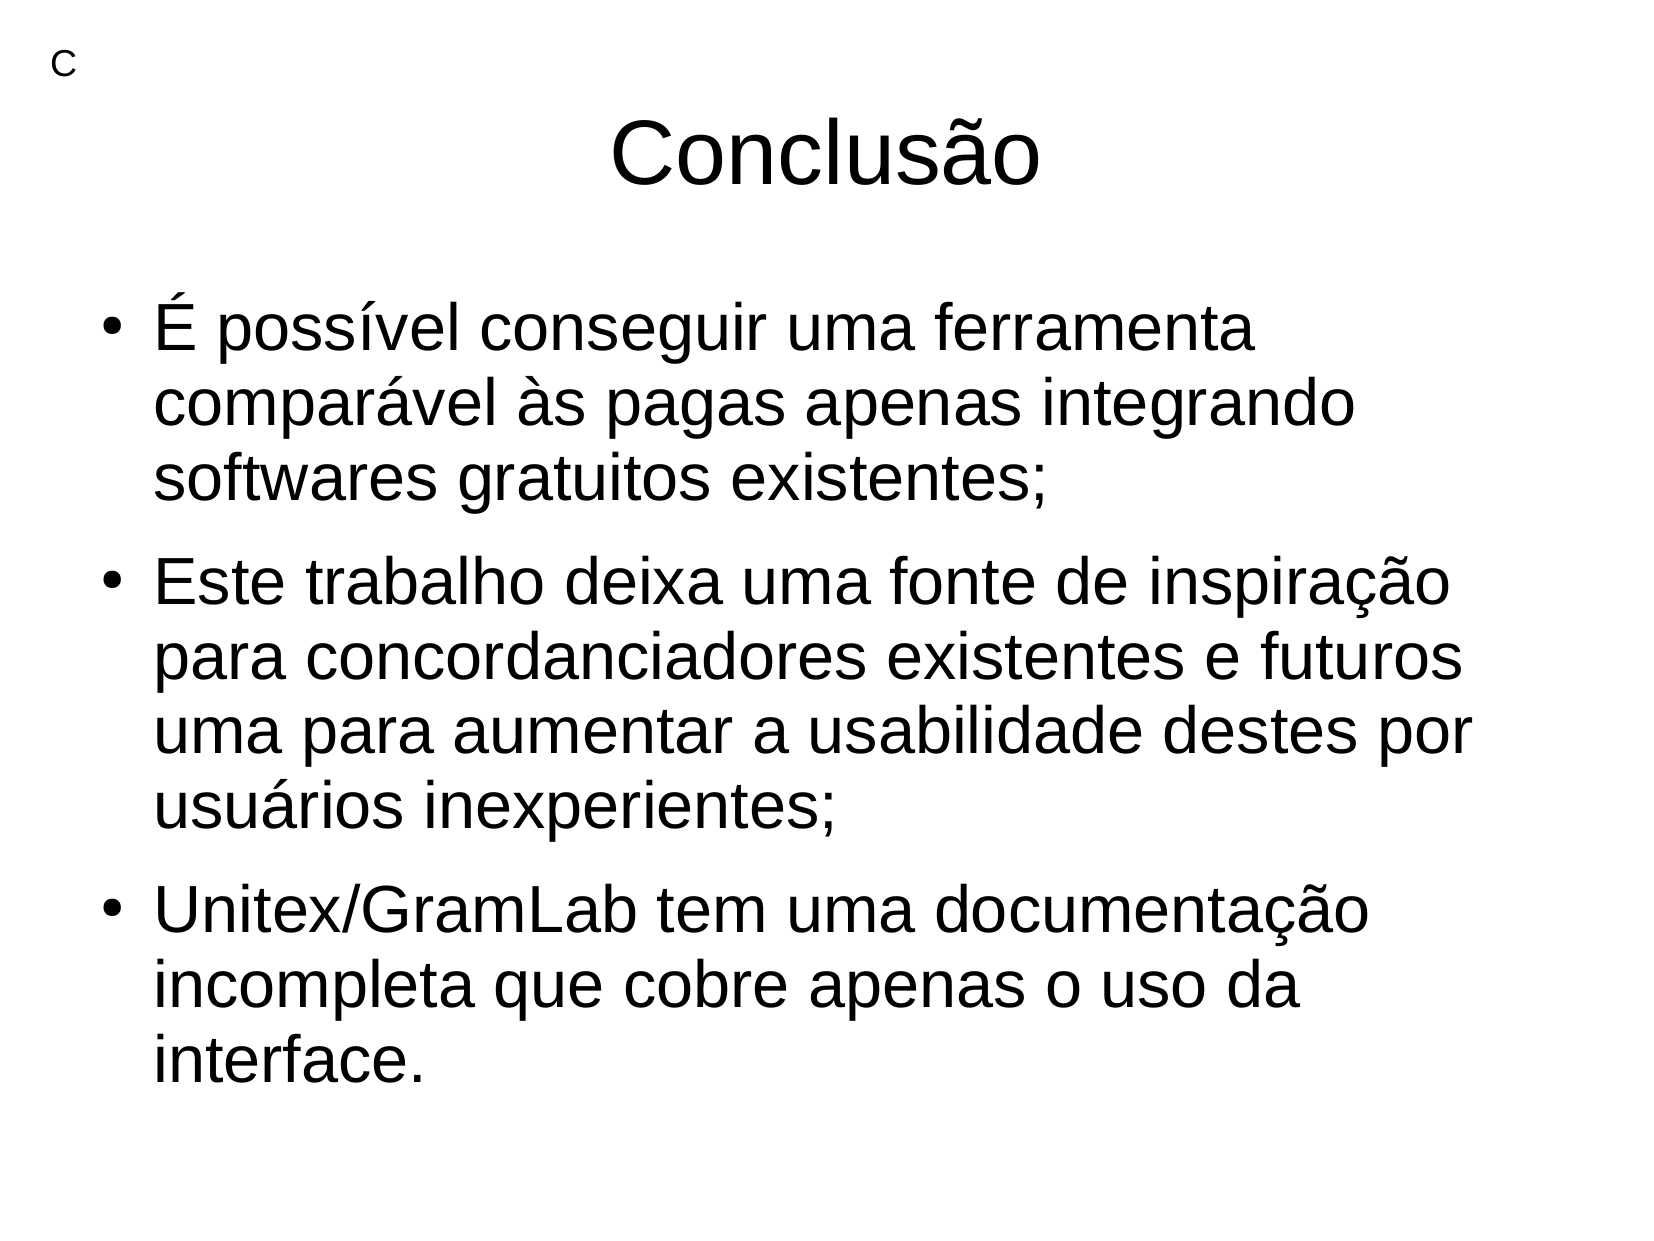

C
# Conclusão
É possível conseguir uma ferramenta comparável às pagas apenas integrando softwares gratuitos existentes;
Este trabalho deixa uma fonte de inspiração para concordanciadores existentes e futuros uma para aumentar a usabilidade destes por usuários inexperientes;
Unitex/GramLab tem uma documentação incompleta que cobre apenas o uso da interface.